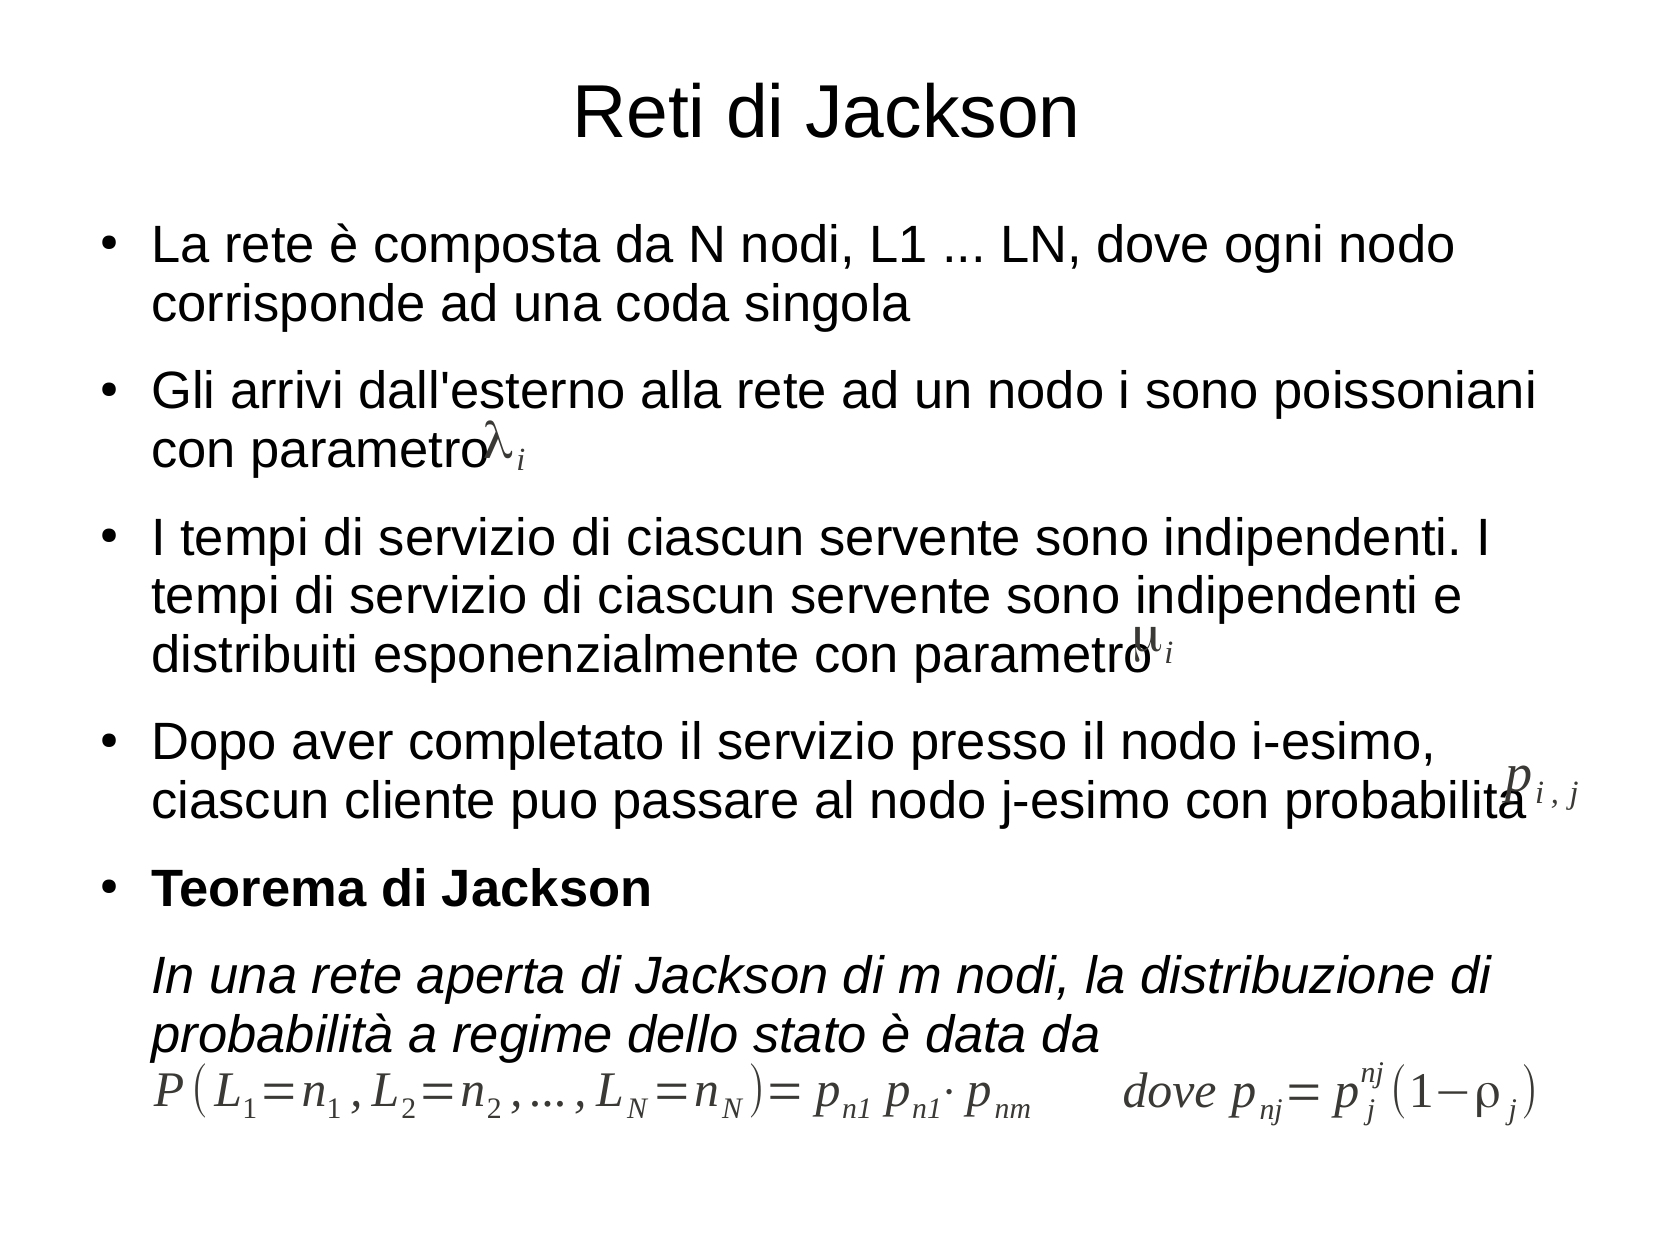

# Reti di Jackson
La rete è composta da N nodi, L1 ... LN, dove ogni nodo corrisponde ad una coda singola
Gli arrivi dall'esterno alla rete ad un nodo i sono poissoniani con parametro
I tempi di servizio di ciascun servente sono indipendenti. I tempi di servizio di ciascun servente sono indipendenti e distribuiti esponenzialmente con parametro
Dopo aver completato il servizio presso il nodo i-esimo, ciascun cliente puo passare al nodo j-esimo con probabilita
Teorema di Jackson
In una rete aperta di Jackson di m nodi, la distribuzione di probabilità a regime dello stato è data da